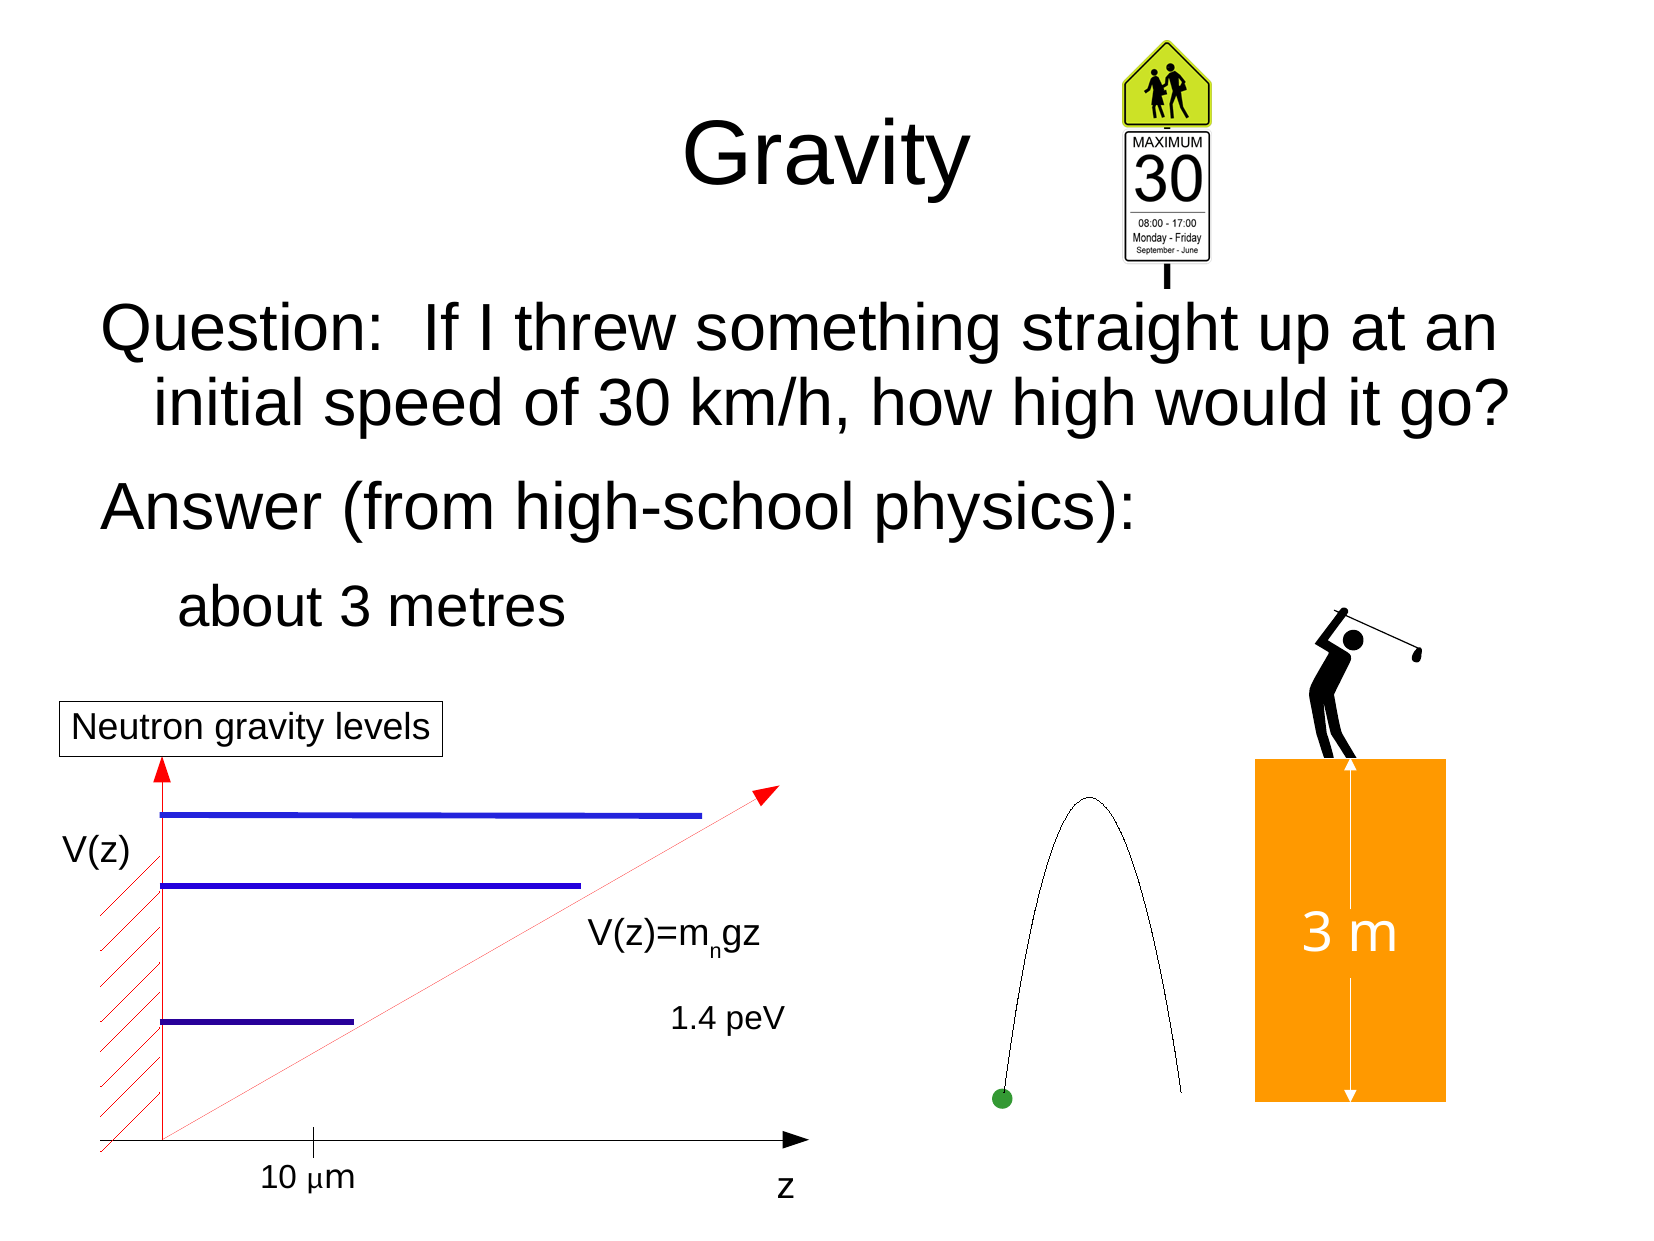

# Gravity
Question: If I threw something straight up at an initial speed of 30 km/h, how high would it go?
Answer (from high-school physics):
about 3 metres
Neutron gravity levels
3 m
V(z)
V(z)=mngz
1.4 peV
UCN
10 m
z